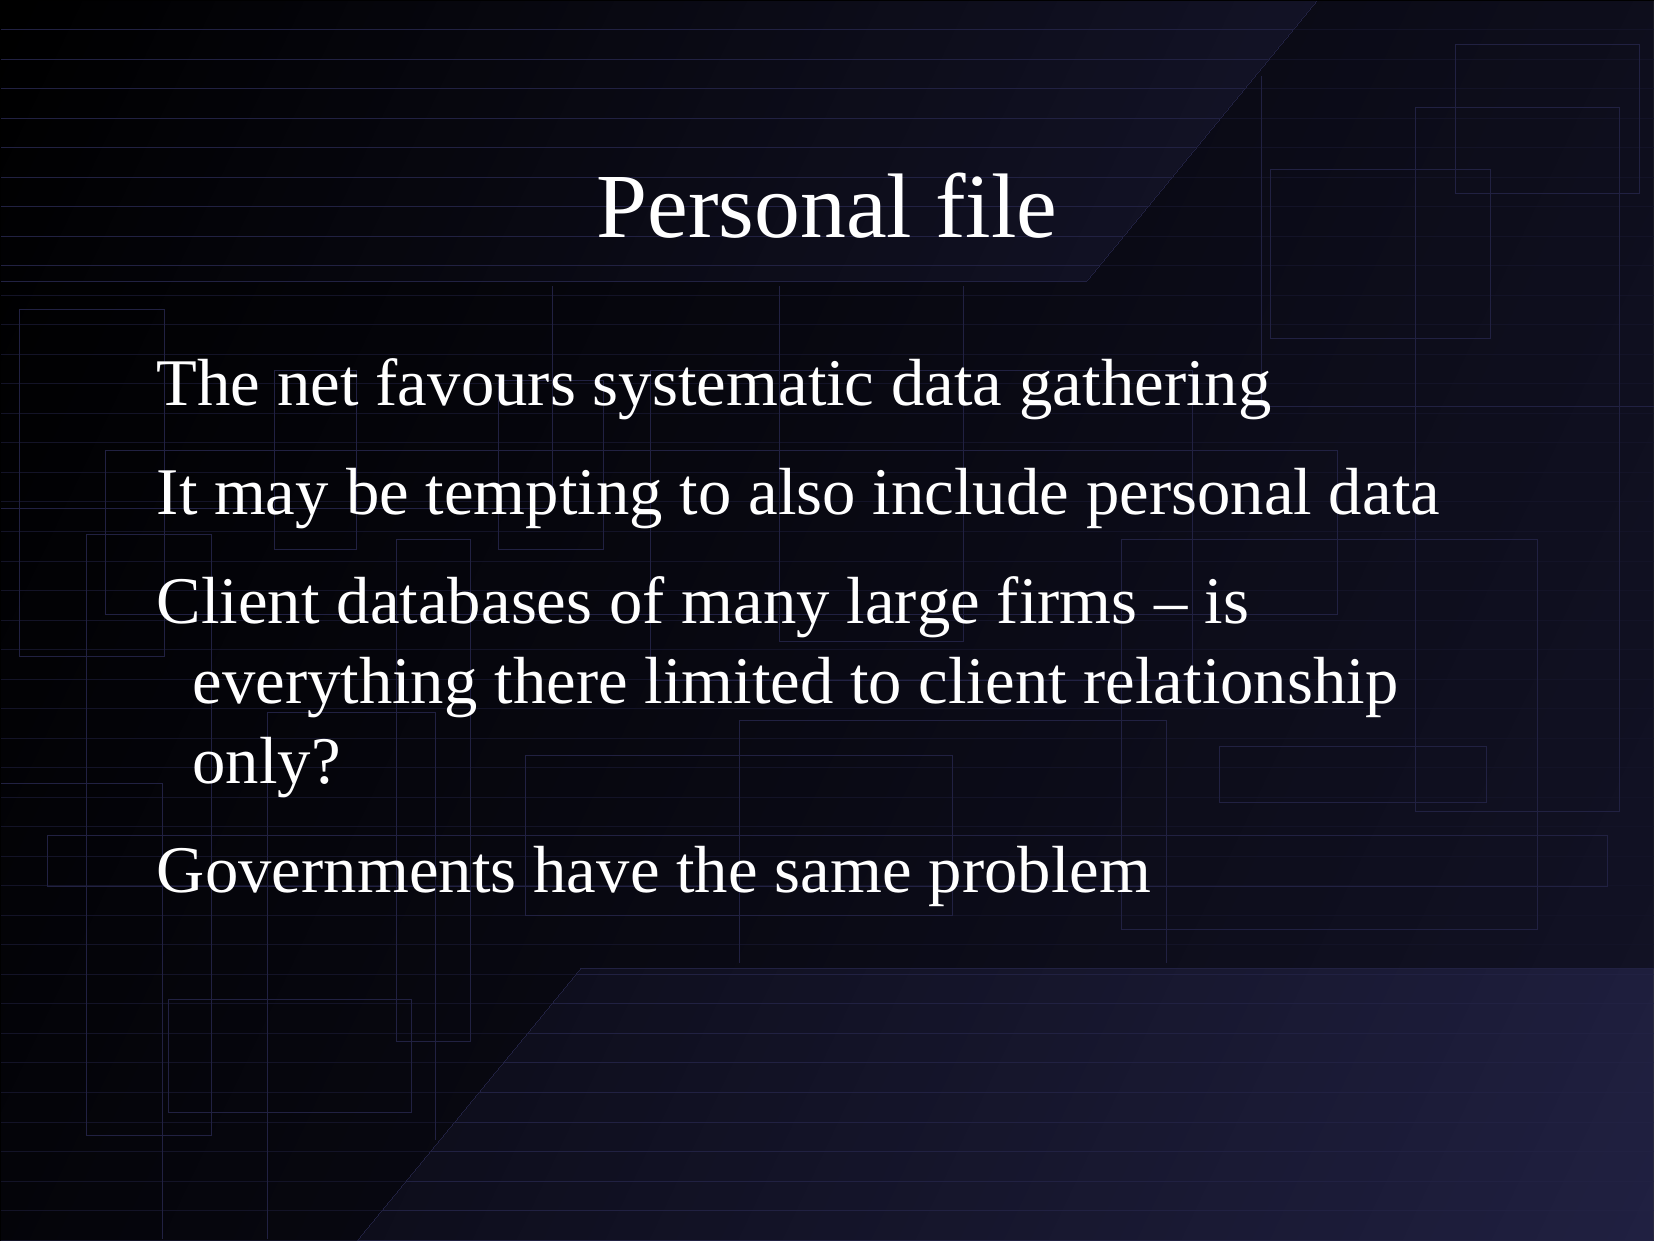

# Personal file
The net favours systematic data gathering
It may be tempting to also include personal data
Client databases of many large firms – is everything there limited to client relationship only?
Governments have the same problem